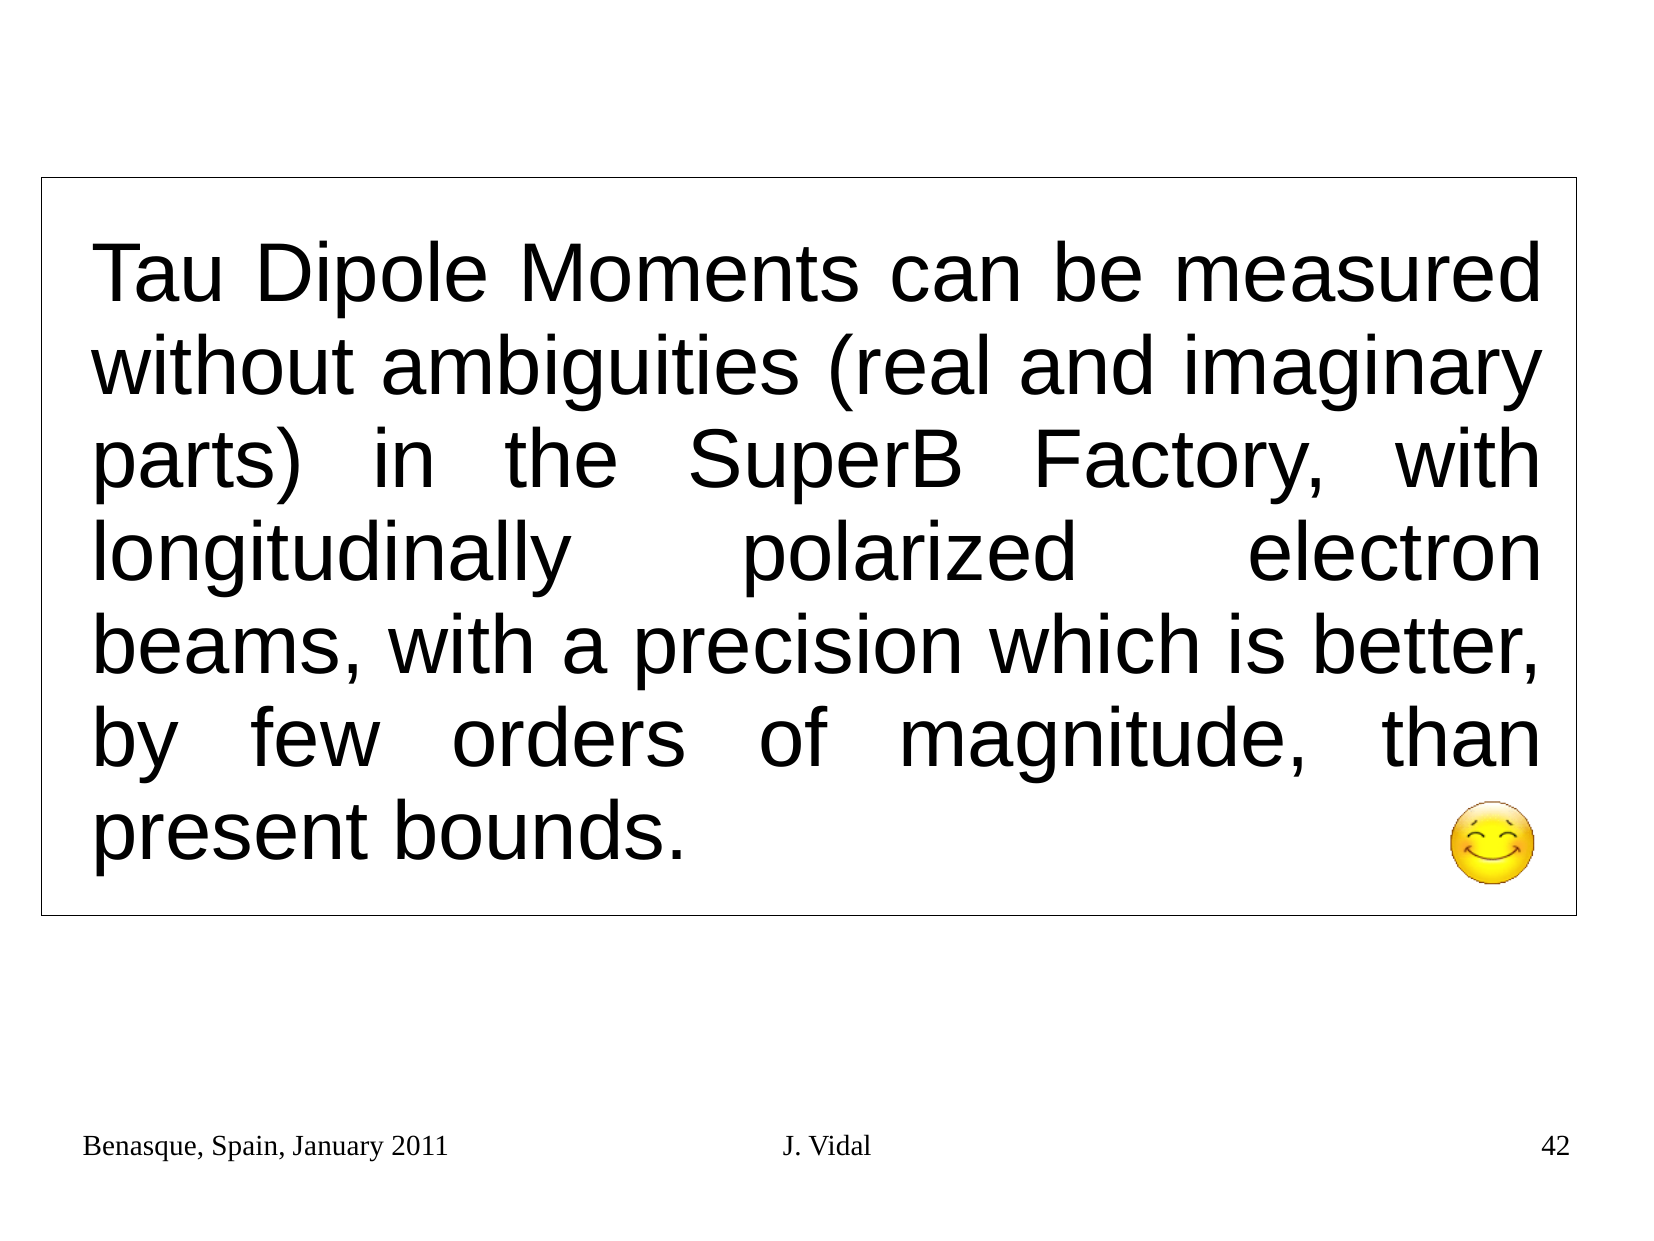

Tau Dipole Moments can be measured without ambiguities (real and imaginary parts) in the SuperB Factory, with longitudinally polarized electron beams, with a precision which is better, by few orders of magnitude, than present bounds.
Benasque, Spain, January 2011
J. Vidal
42